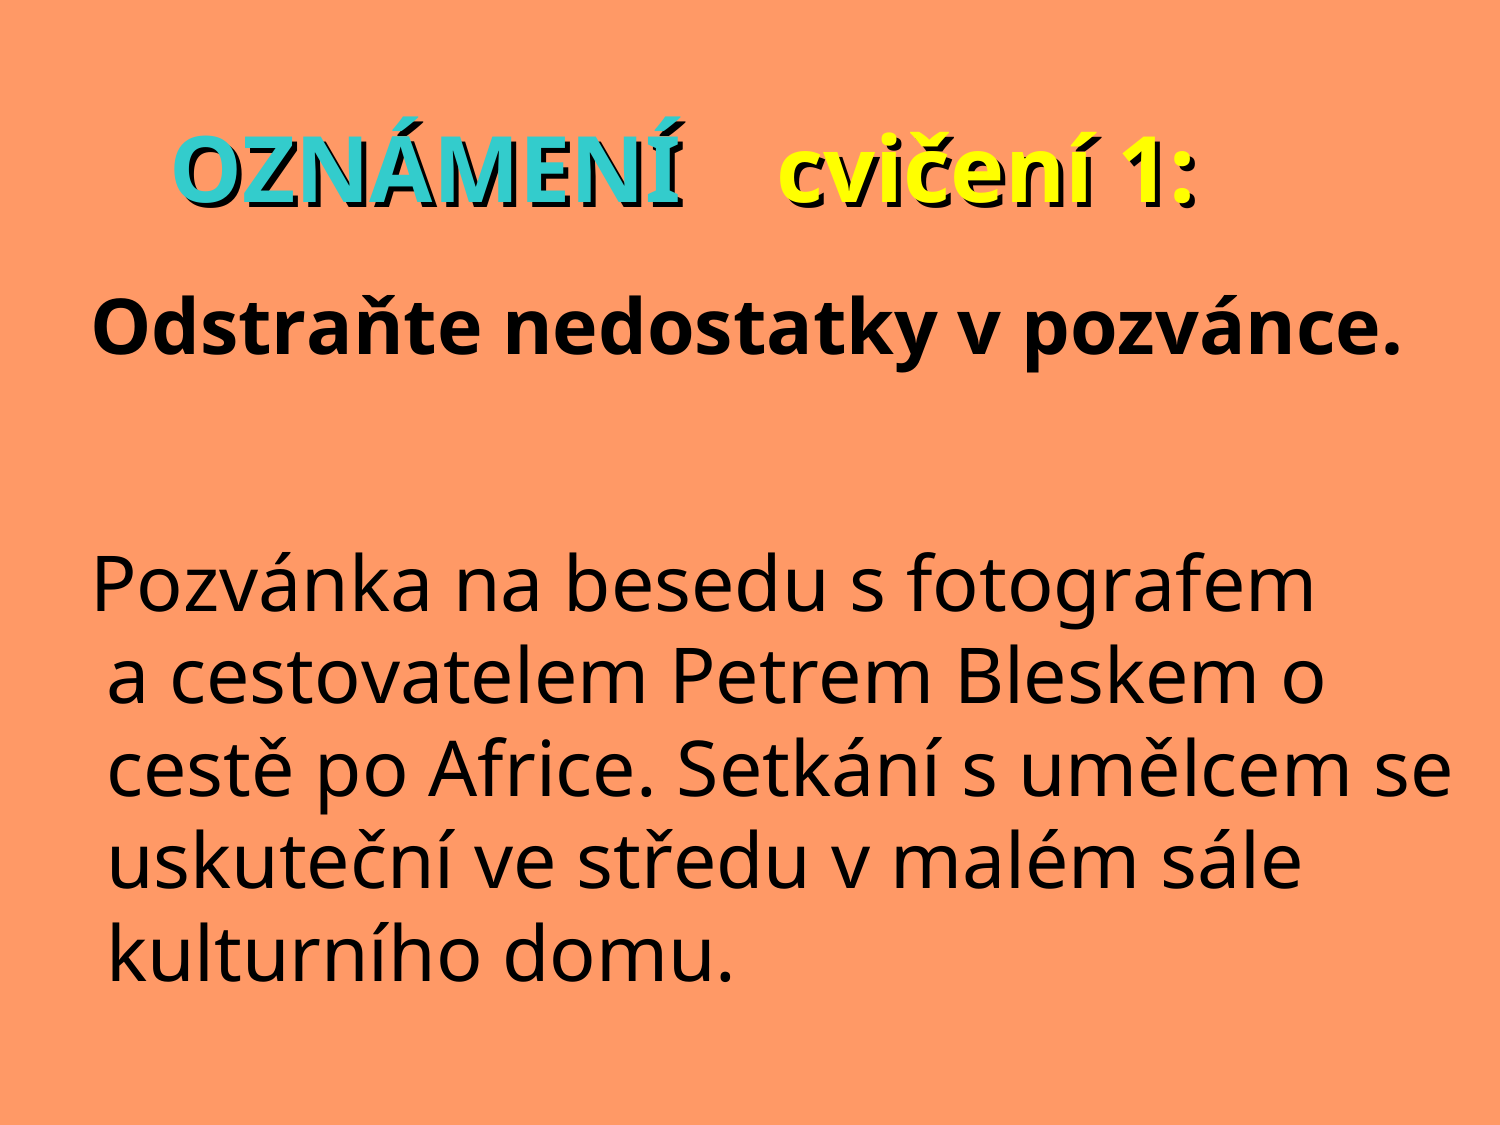

# OZNÁMENÍ cvičení 1:
 Odstraňte nedostatky v pozvánce.
 Pozvánka na besedu s fotografem
a cestovatelem Petrem Bleskem o cestě po Africe. Setkání s umělcem se uskuteční ve středu v malém sále kulturního domu.